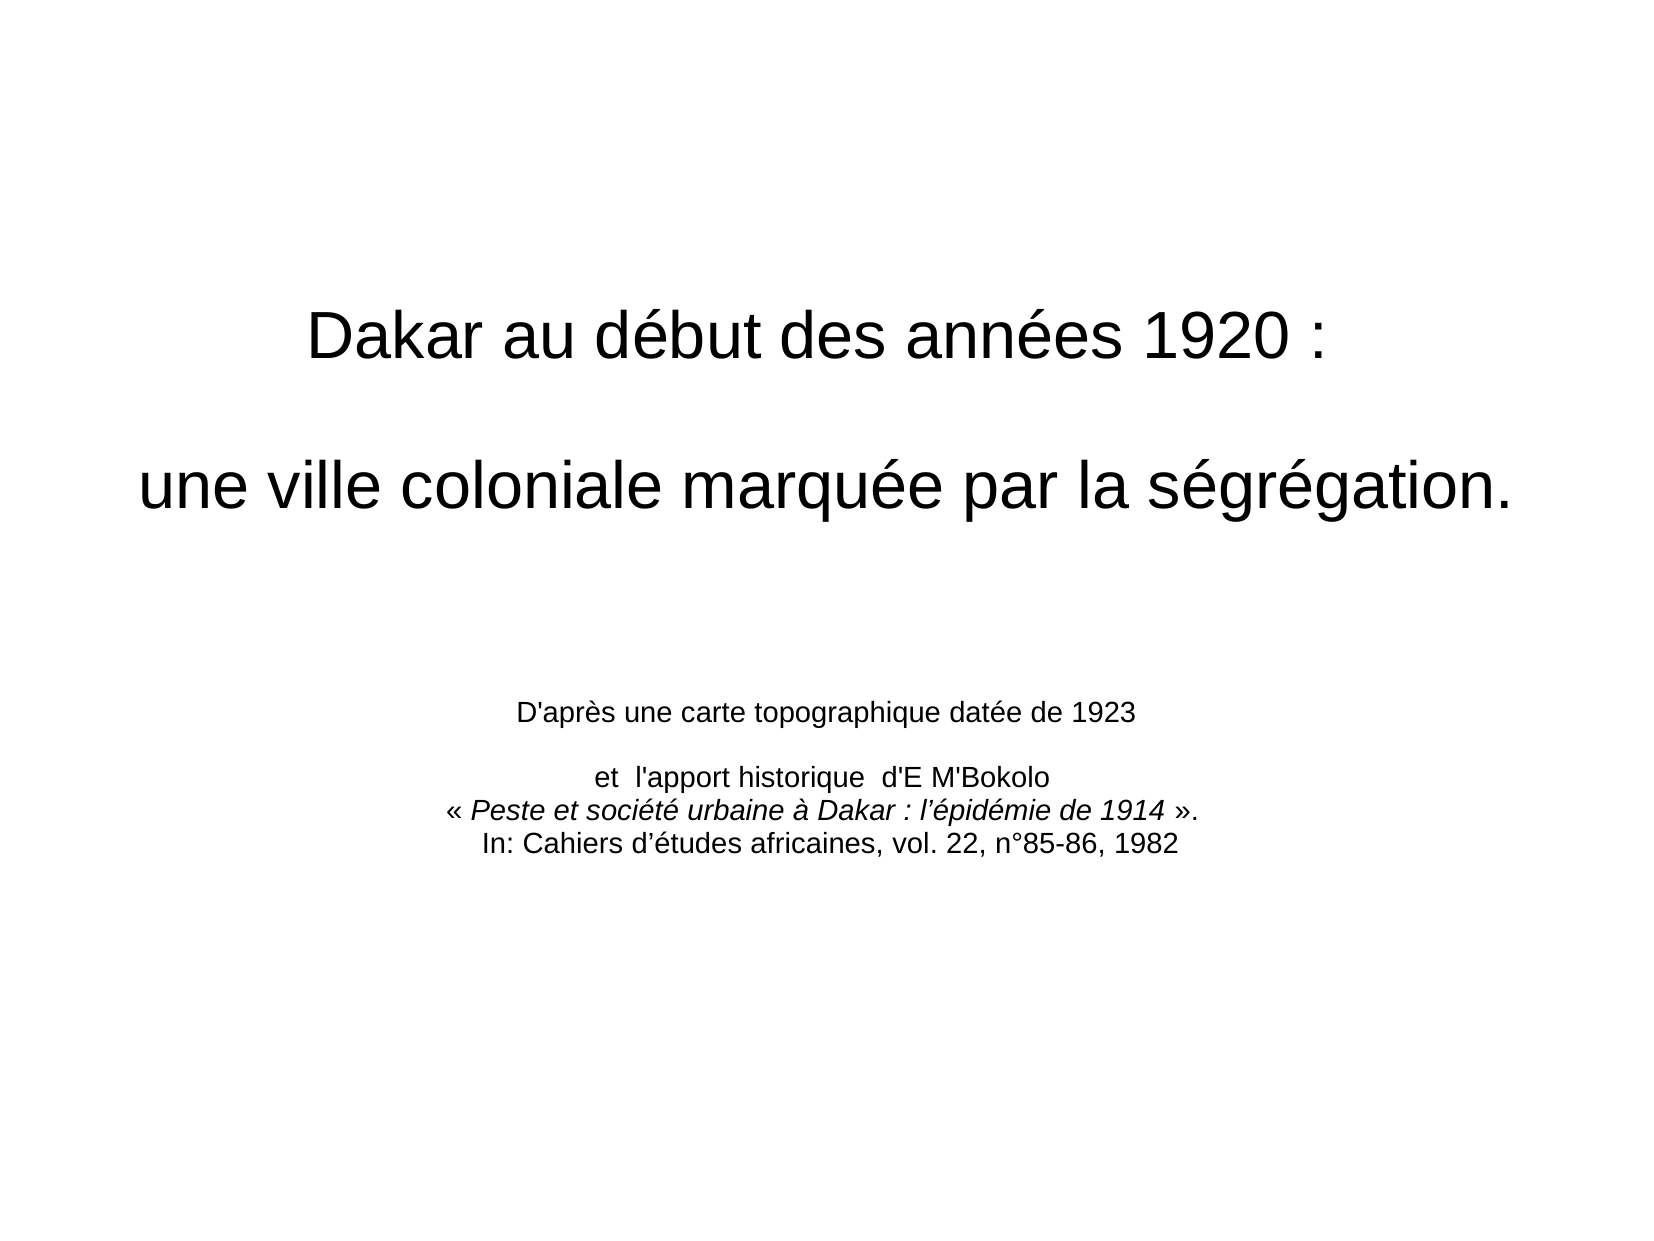

# Dakar au début des années 1920 :
une ville coloniale marquée par la ségrégation.
D'après une carte topographique datée de 1923
et l'apport historique d'E M'Bokolo
« Peste et société urbaine à Dakar : l’épidémie de 1914 ».
 In: Cahiers d’études africaines, vol. 22, n°85-86, 1982